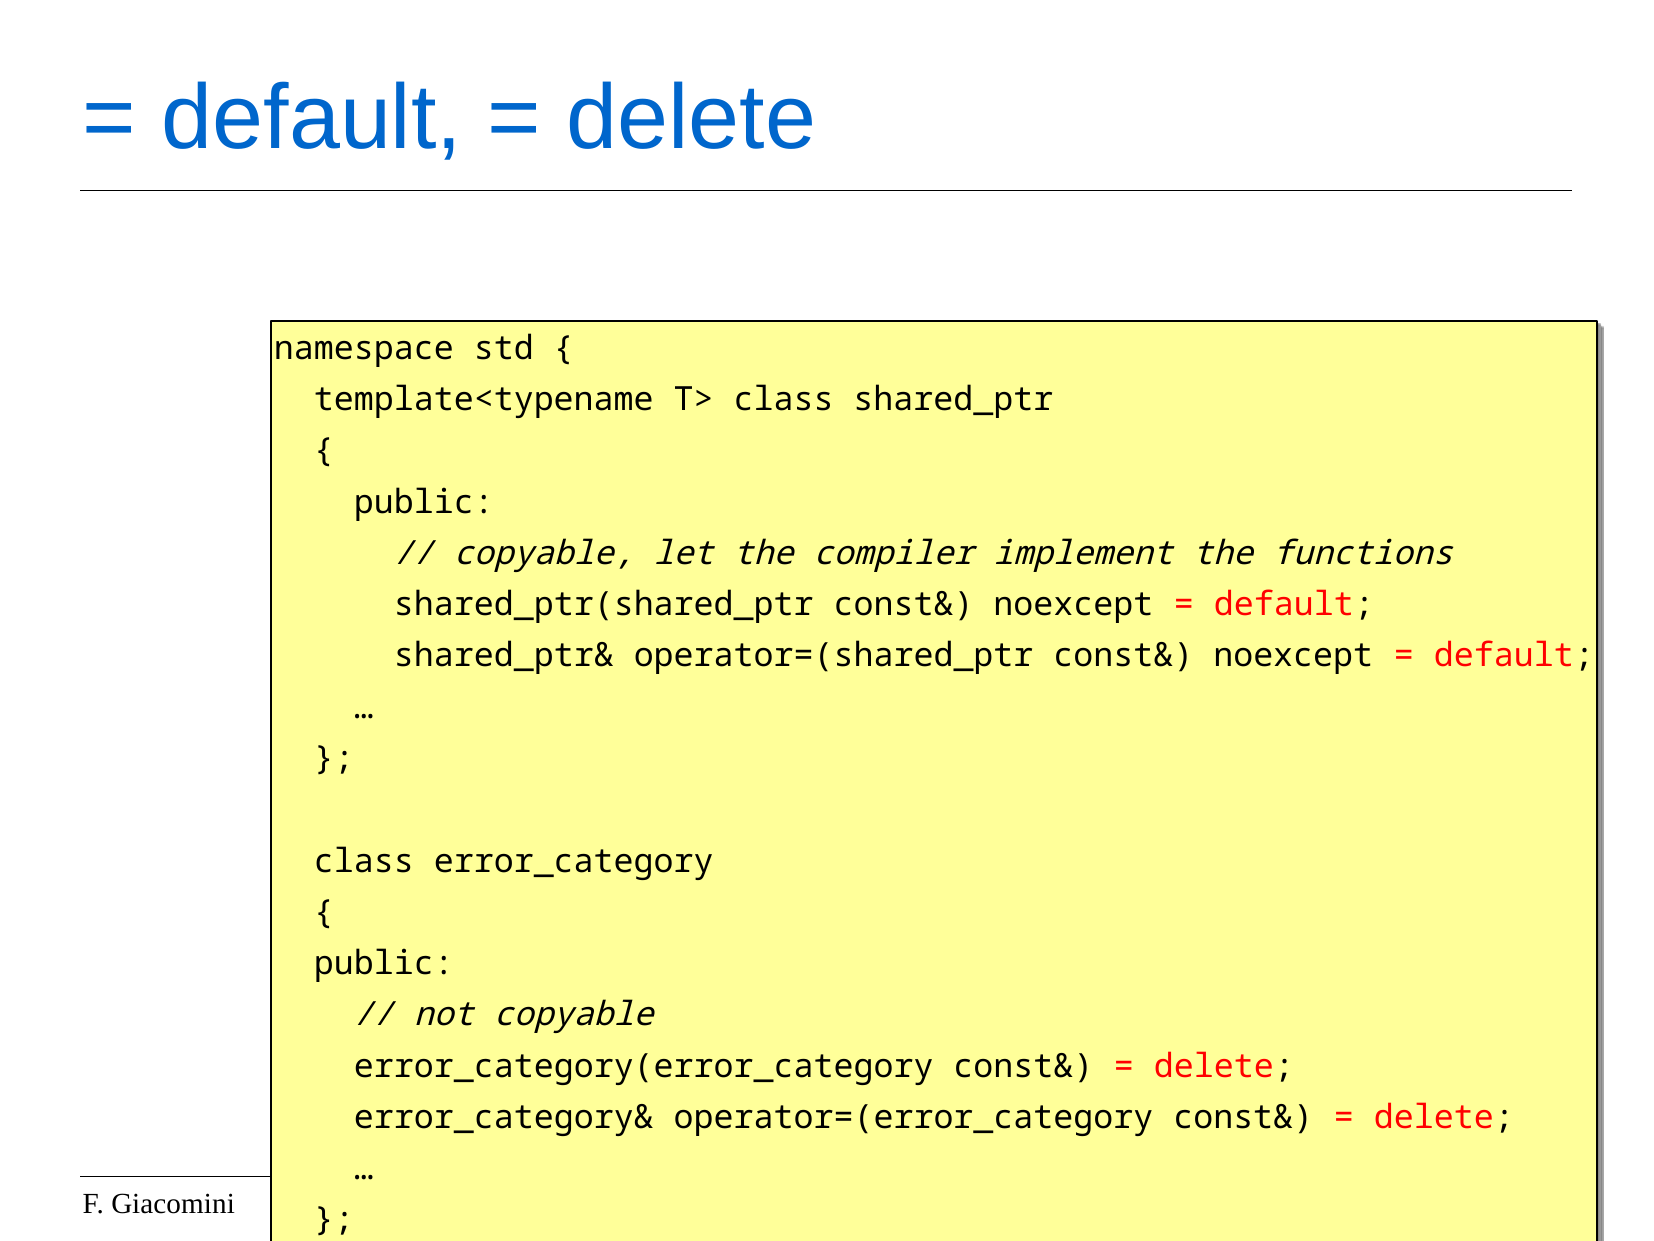

# = default, = delete
namespace std {
 template<typename T> class shared_ptr
 {
 public:
 // copyable, let the compiler implement the functions
 shared_ptr(shared_ptr const&) noexcept = default;
 shared_ptr& operator=(shared_ptr const&) noexcept = default;
 …
 };
 class error_category
 {
 public:
 // not copyable
 error_category(error_category const&) = delete;
 error_category& operator=(error_category const&) = delete;
 …
 };
}
F. Giacomini
Efficient C++ Coding
57